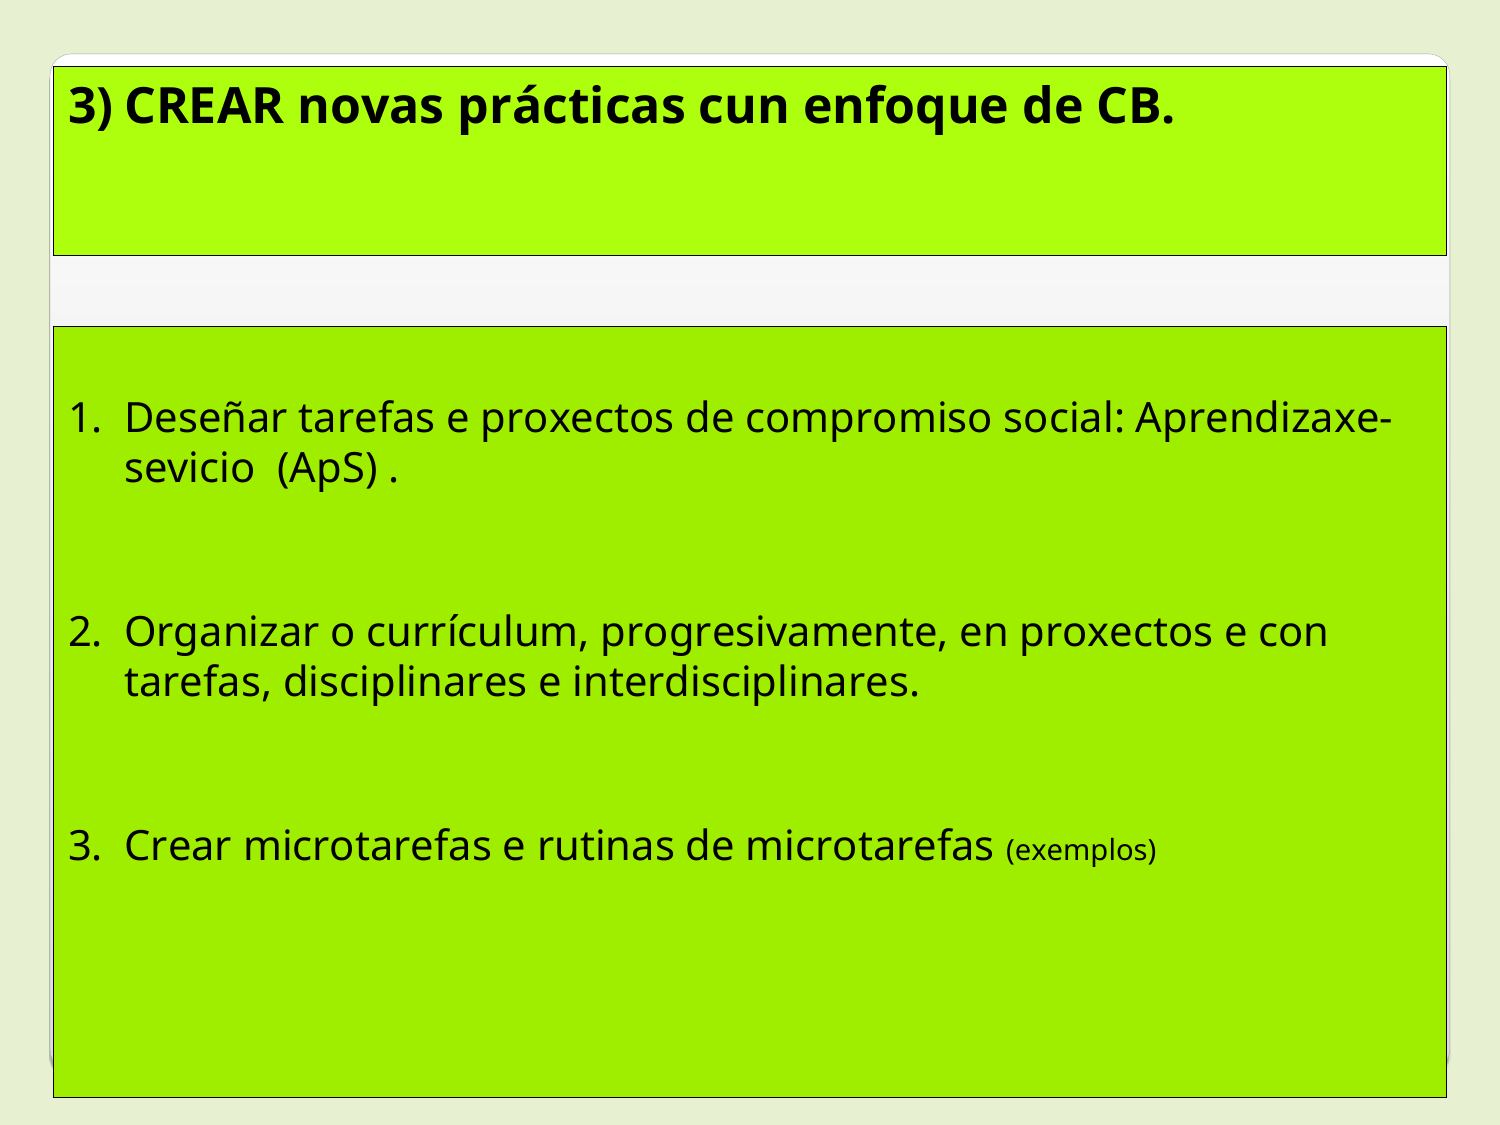

| CREAR novas prácticas cun enfoque de CB. |
| --- |
| Deseñar tarefas e proxectos de compromiso social: Aprendizaxe-sevicio (ApS) . Organizar o currículum, progresivamente, en proxectos e con tarefas, disciplinares e interdisciplinares. Crear microtarefas e rutinas de microtarefas (exemplos) |
| --- |